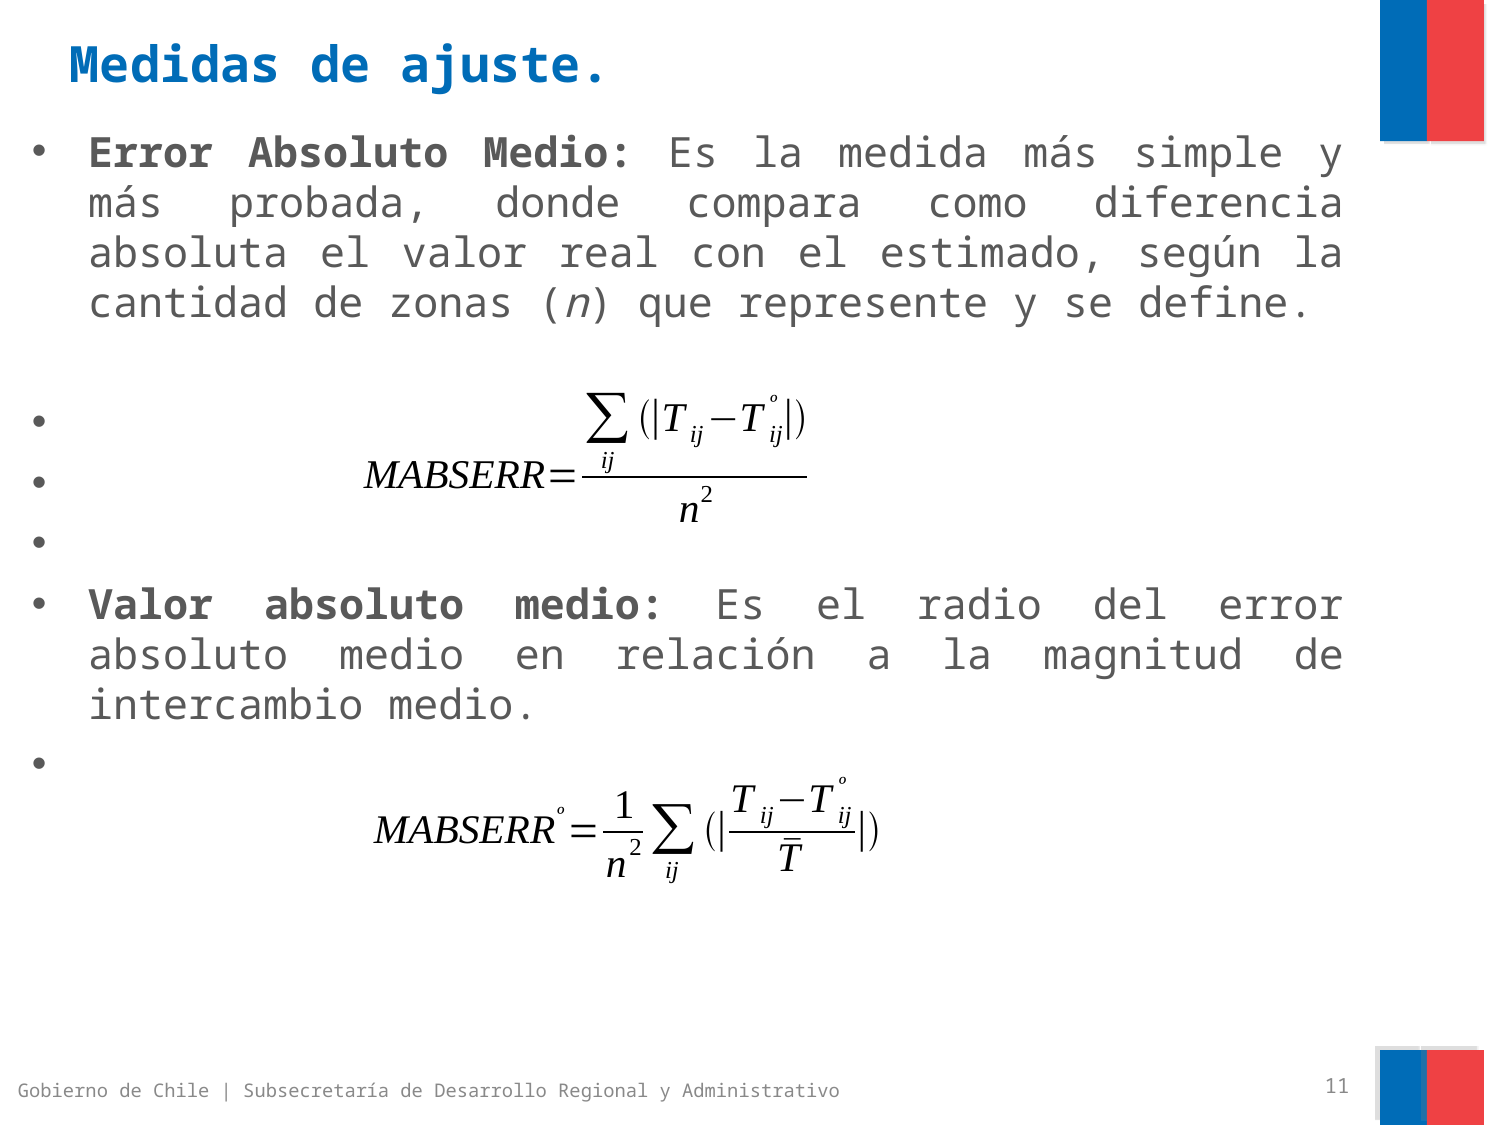

# Medidas de ajuste.
Error Absoluto Medio: Es la medida más simple y más probada, donde compara como diferencia absoluta el valor real con el estimado, según la cantidad de zonas (n) que represente y se define.
Valor absoluto medio: Es el radio del error absoluto medio en relación a la magnitud de intercambio medio.
Gobierno de Chile | Subsecretaría de Desarrollo Regional y Administrativo